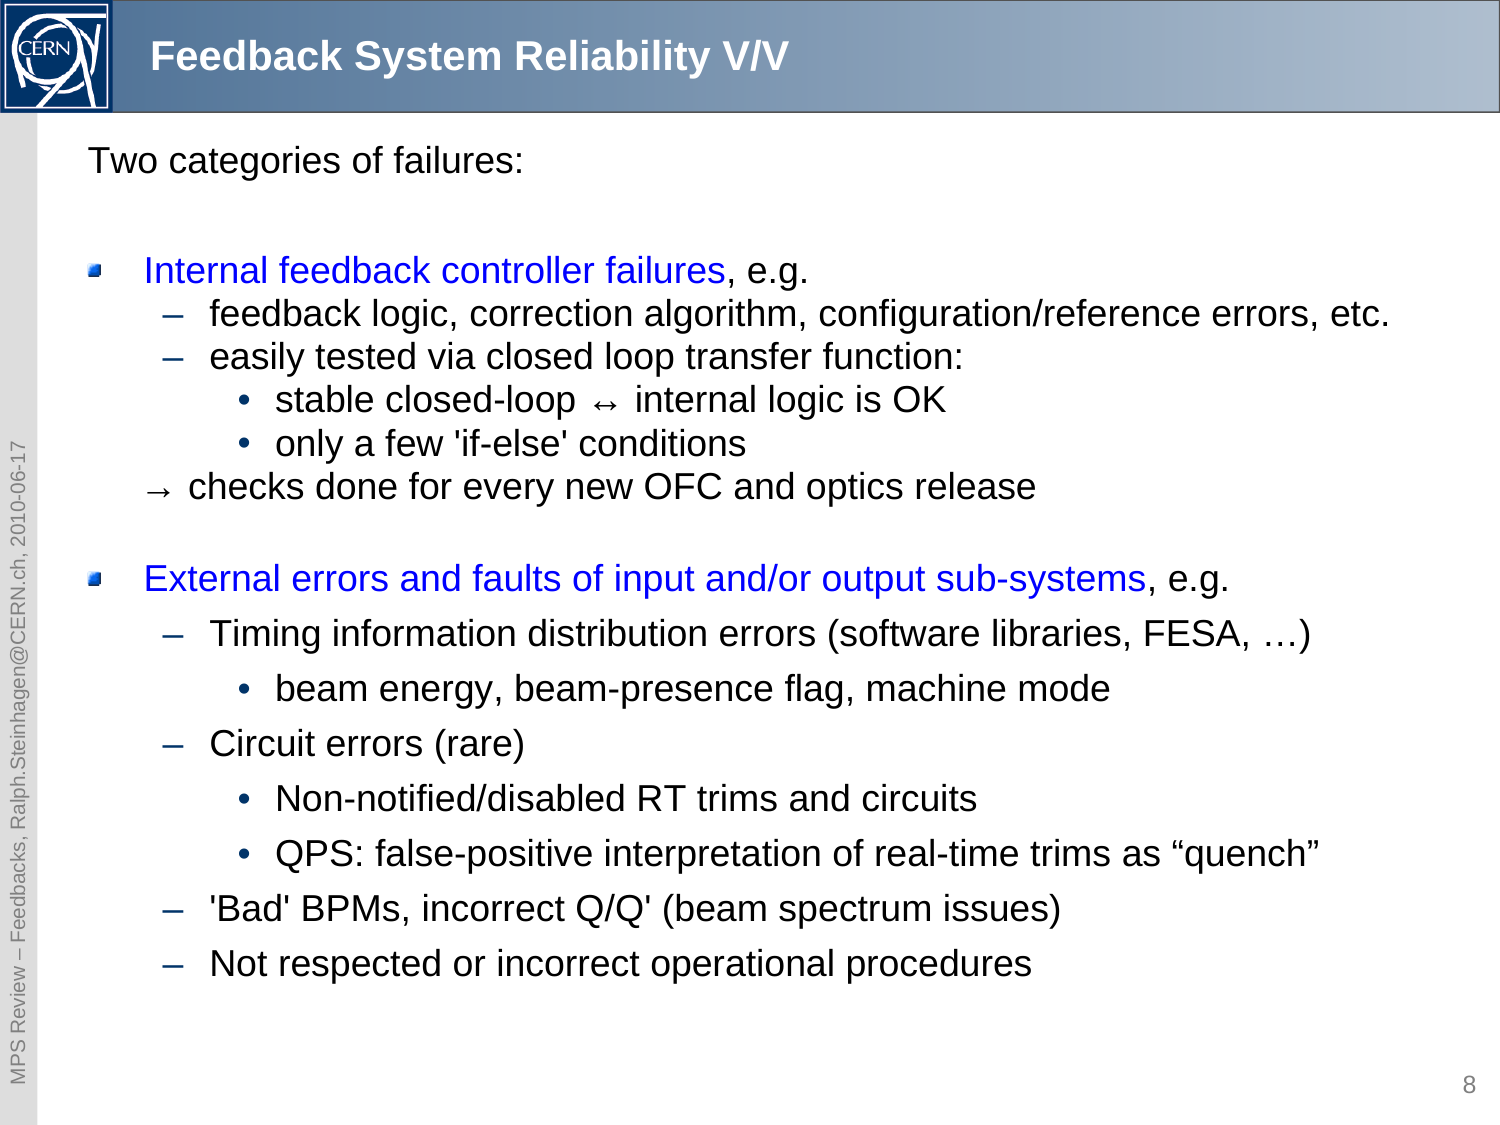

# Feedback System Reliability V/V
Two categories of failures:
Internal feedback controller failures, e.g.
feedback logic, correction algorithm, configuration/reference errors, etc.
easily tested via closed loop transfer function:
stable closed-loop ↔ internal logic is OK
only a few 'if-else' conditions
 → checks done for every new OFC and optics release
External errors and faults of input and/or output sub-systems, e.g.
Timing information distribution errors (software libraries, FESA, …)
beam energy, beam-presence flag, machine mode
Circuit errors (rare)
Non-notified/disabled RT trims and circuits
QPS: false-positive interpretation of real-time trims as “quench”
'Bad' BPMs, incorrect Q/Q' (beam spectrum issues)
Not respected or incorrect operational procedures